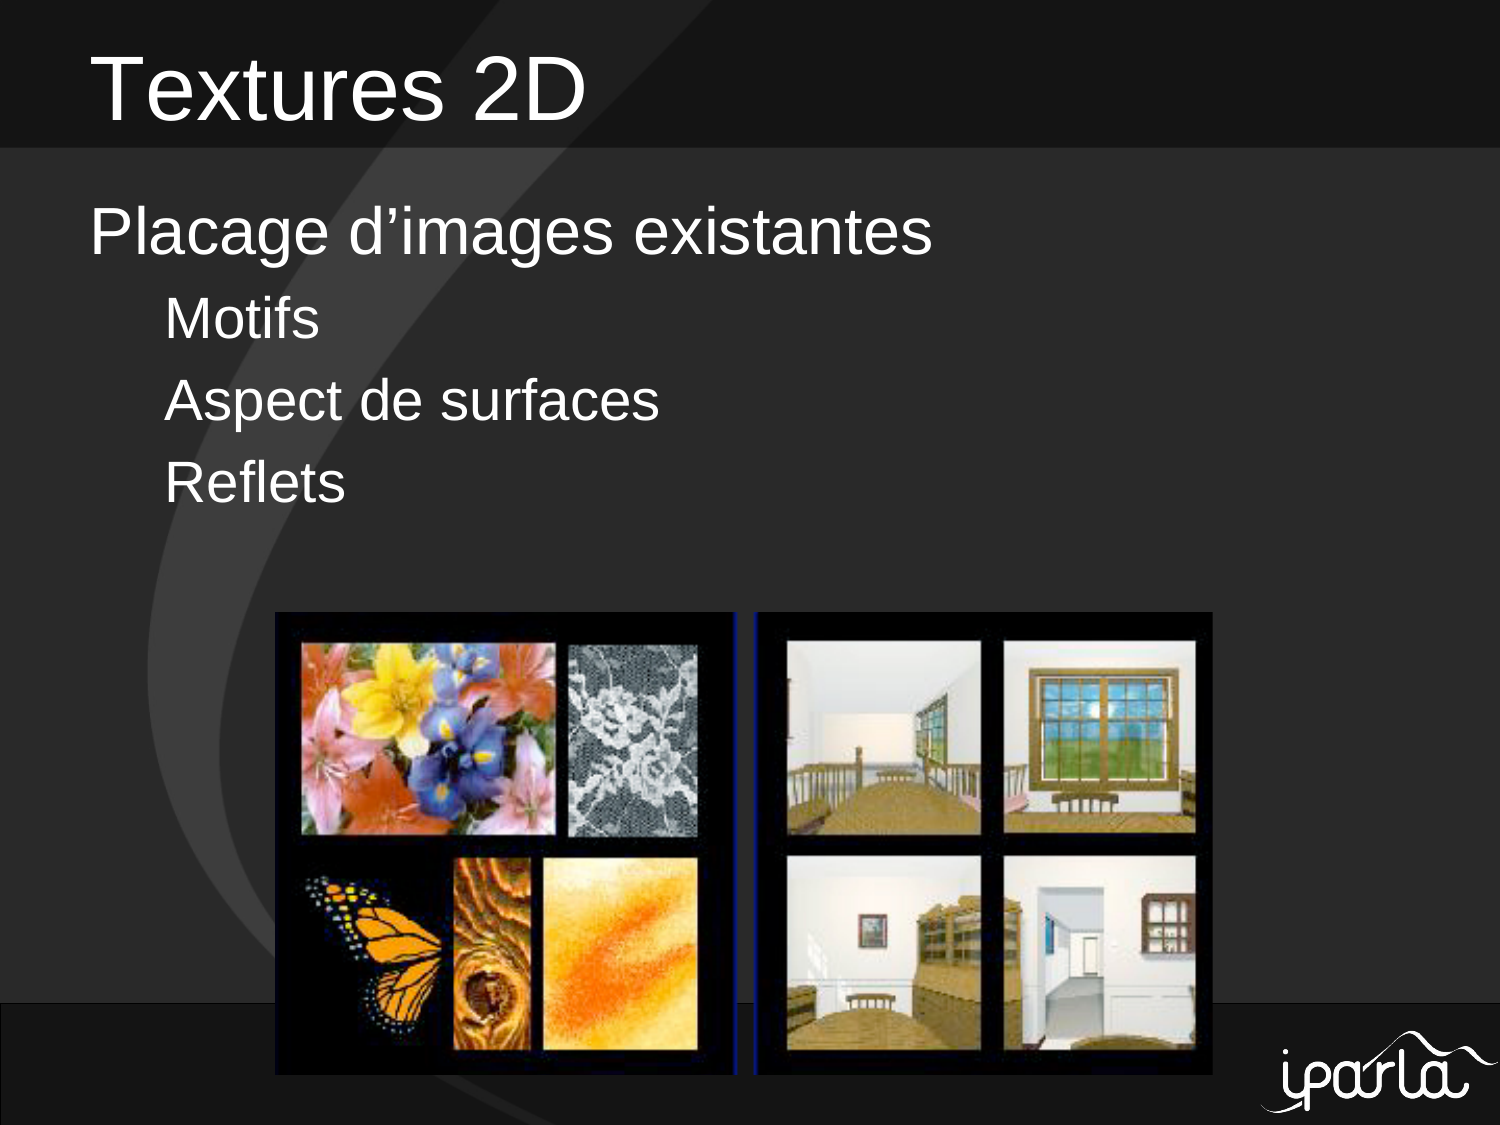

# Textures 2D
Placage d’images existantes
Motifs
Aspect de surfaces
Reflets